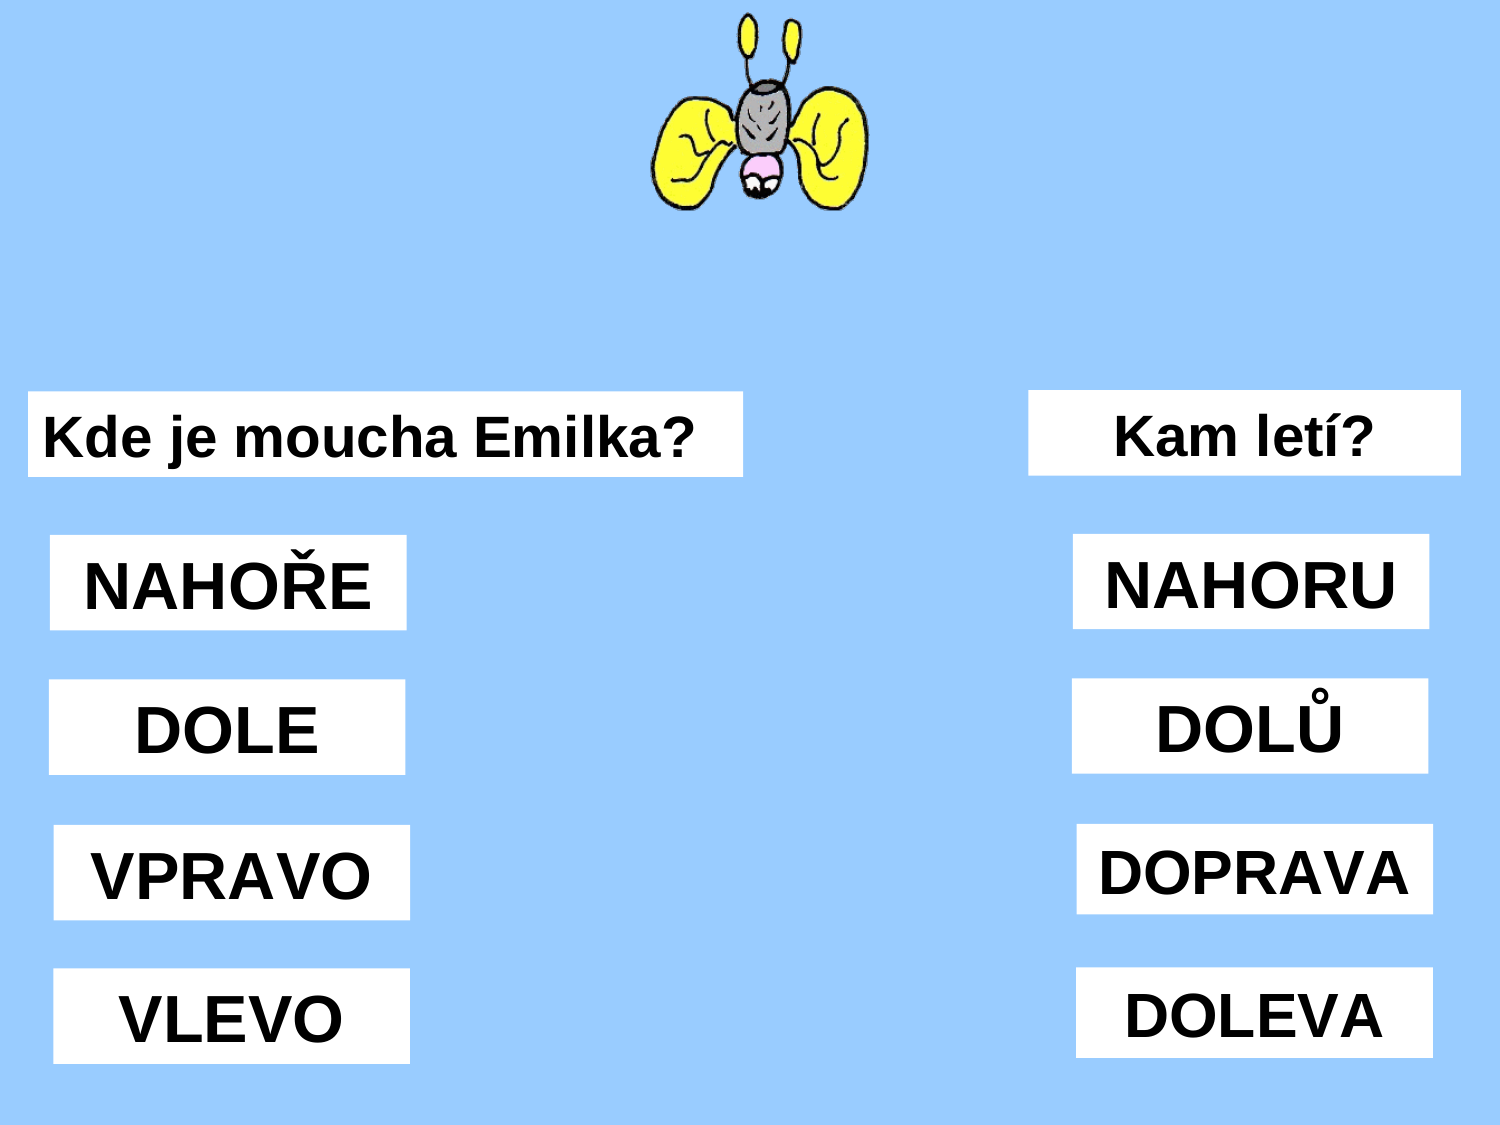

Kam letí?
Kde je moucha Emilka?
NAHORU
NAHOŘE
DOLŮ
DOLE
DOPRAVA
VPRAVO
DOLEVA
VLEVO